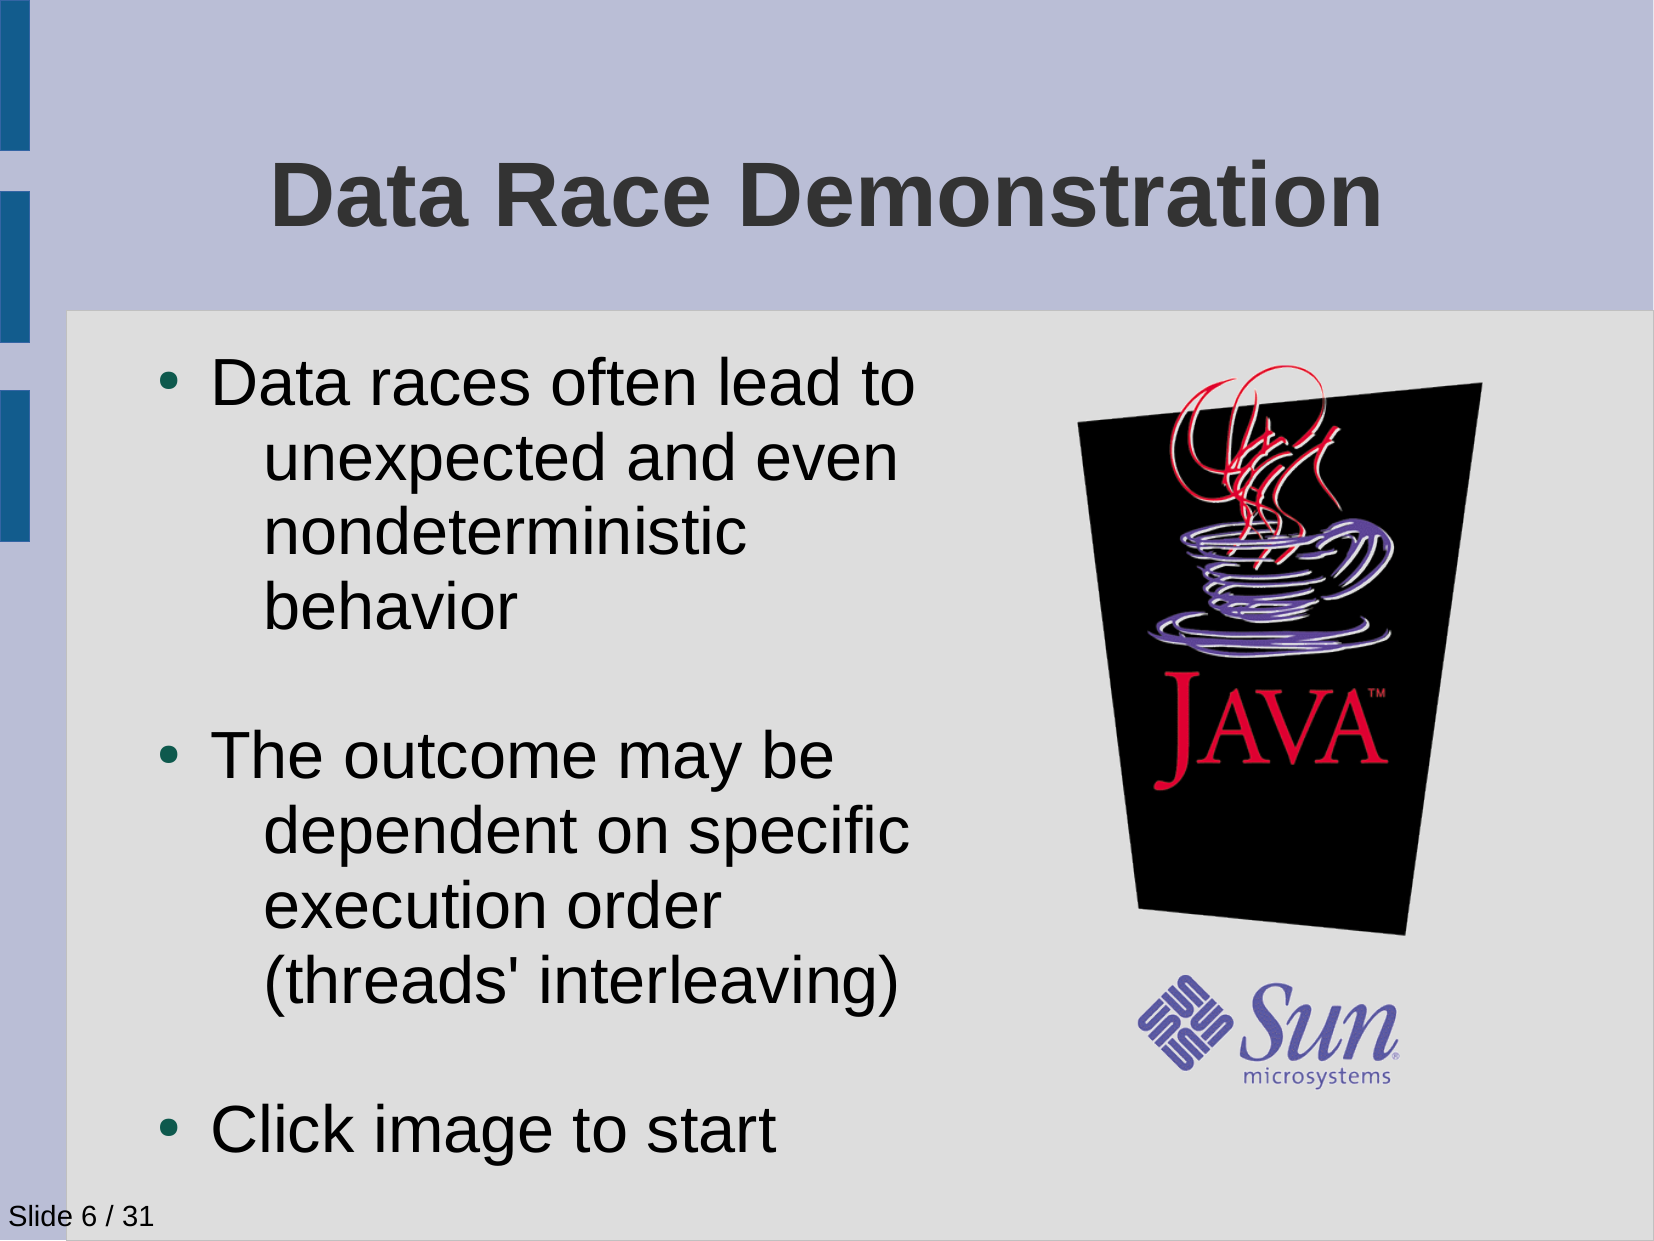

# Data Race Demonstration
Data races often lead to unexpected and even nondeterministic behavior
The outcome may be dependent on specific execution order
(threads' interleaving)
Click image to start
Slide 6 / 31